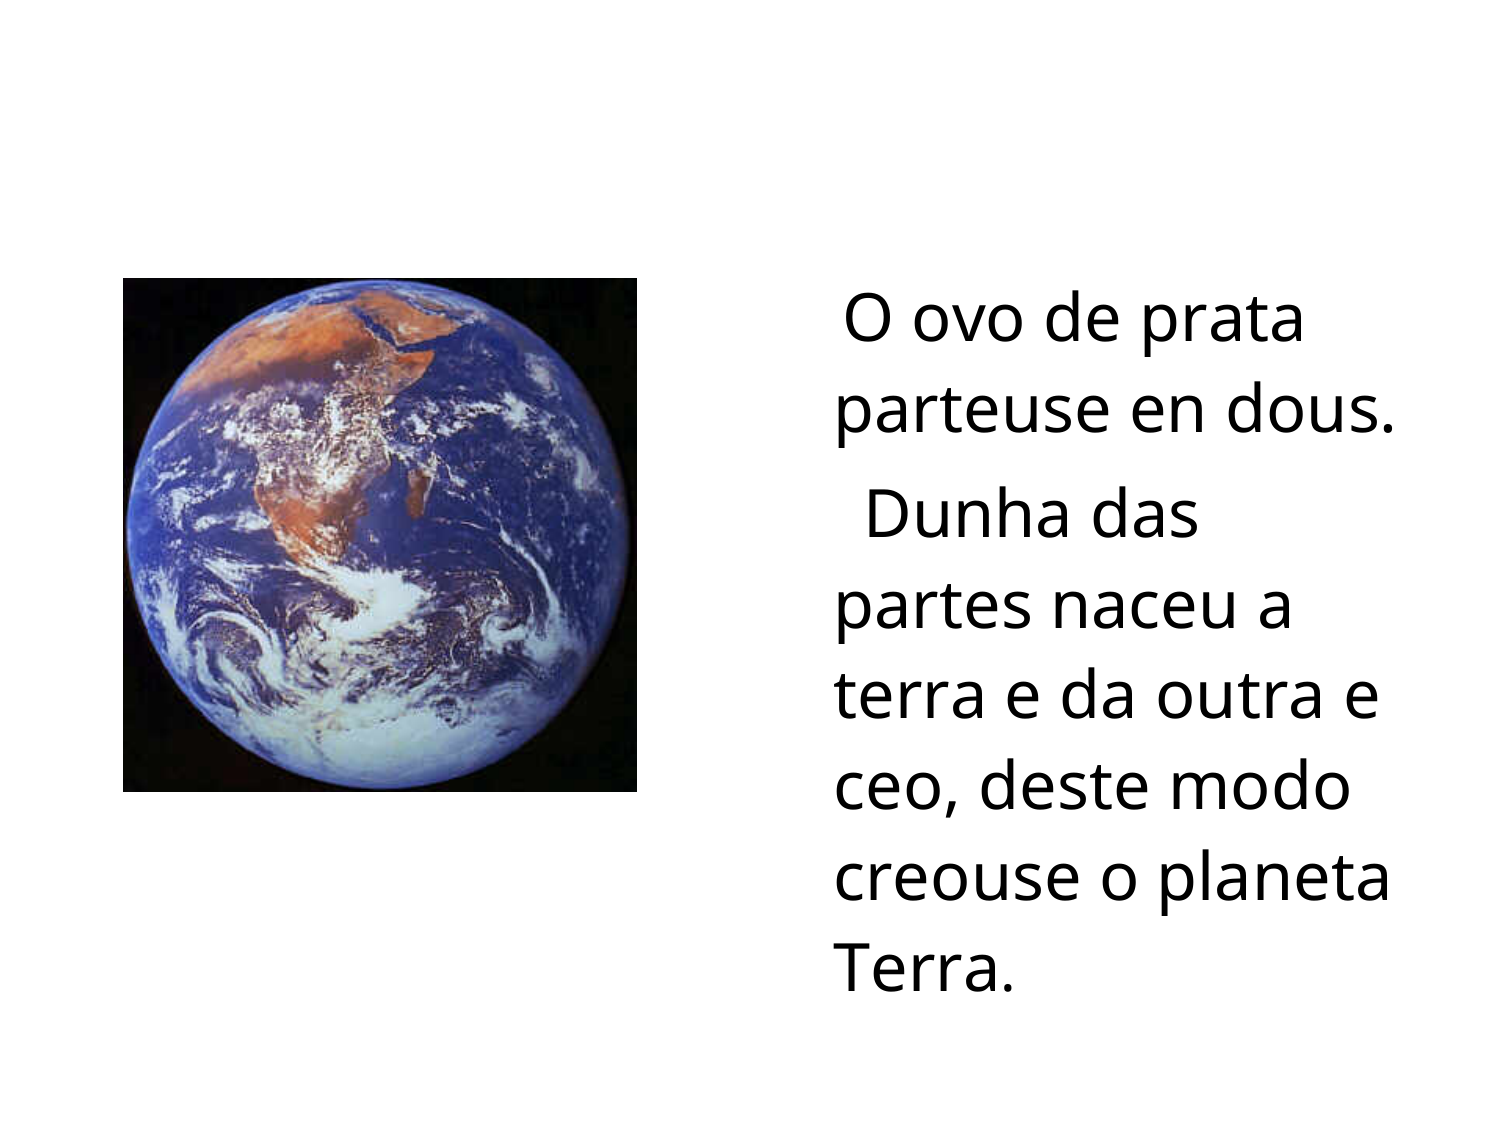

# O ovo de prata parteuse en dous.
 Dunha das partes naceu a terra e da outra e ceo, deste modo creouse o planeta Terra.